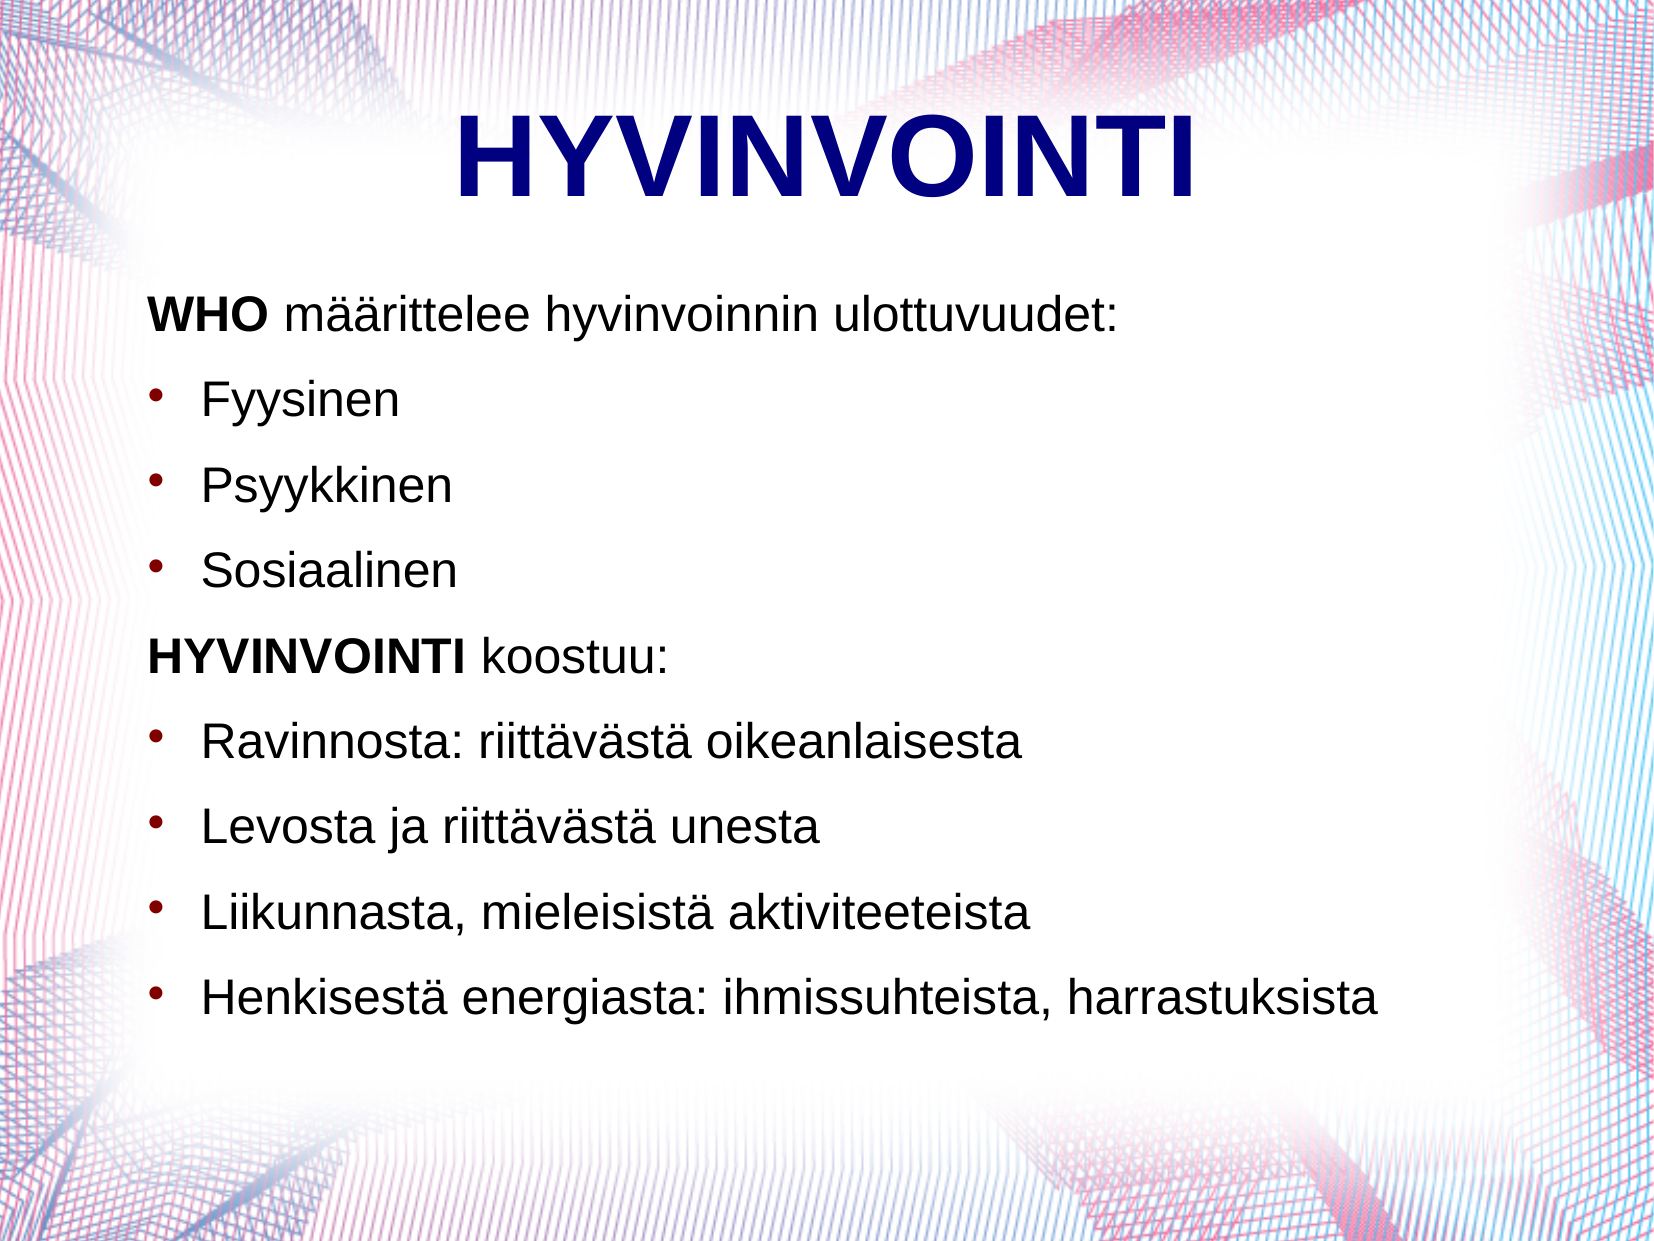

# HYVINVOINTI
WHO määrittelee hyvinvoinnin ulottuvuudet:
Fyysinen
Psyykkinen
Sosiaalinen
HYVINVOINTI koostuu:
Ravinnosta: riittävästä oikeanlaisesta
Levosta ja riittävästä unesta
Liikunnasta, mieleisistä aktiviteeteista
Henkisestä energiasta: ihmissuhteista, harrastuksista